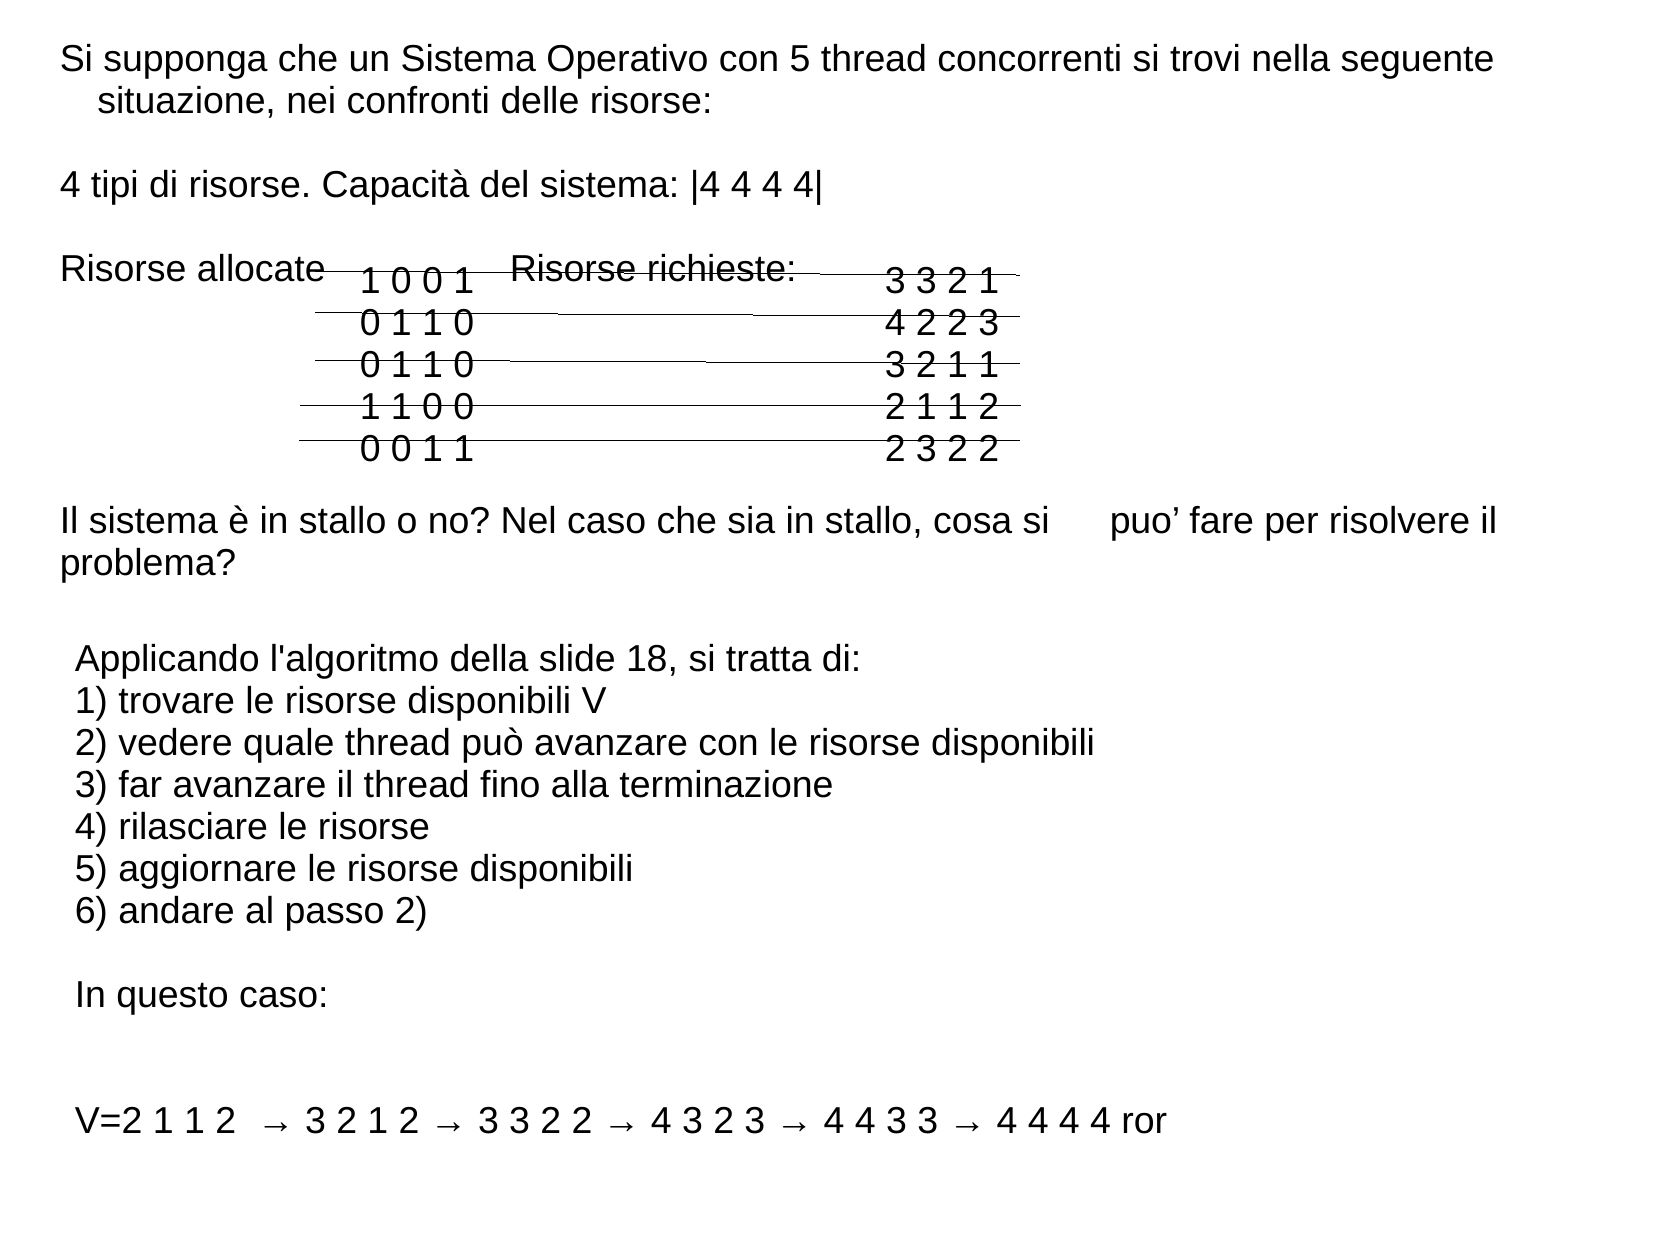

Si supponga che un Sistema Operativo con 5 thread concorrenti si trovi nella seguente situazione, nei confronti delle risorse:
4 tipi di risorse. Capacità del sistema: |4 4 4 4|
Risorse allocate 			Risorse richieste:
Il sistema è in stallo o no? Nel caso che sia in stallo, cosa si 	puo’ fare per risolvere il problema?
1 0 0 1
0 1 1 0
0 1 1 0
1 1 0 0
0 0 1 1
3 3 2 1
4 2 2 3
3 2 1 1
2 1 1 2
2 3 2 2
Applicando l'algoritmo della slide 18, si tratta di:
1) trovare le risorse disponibili V
2) vedere quale thread può avanzare con le risorse disponibili
3) far avanzare il thread fino alla terminazione
4) rilasciare le risorse
5) aggiornare le risorse disponibili
6) andare al passo 2)
In questo caso:
V=2 1 1 2 → 3 2 1 2 → 3 3 2 2 → 4 3 2 3 → 4 4 3 3 → 4 4 4 4 ror